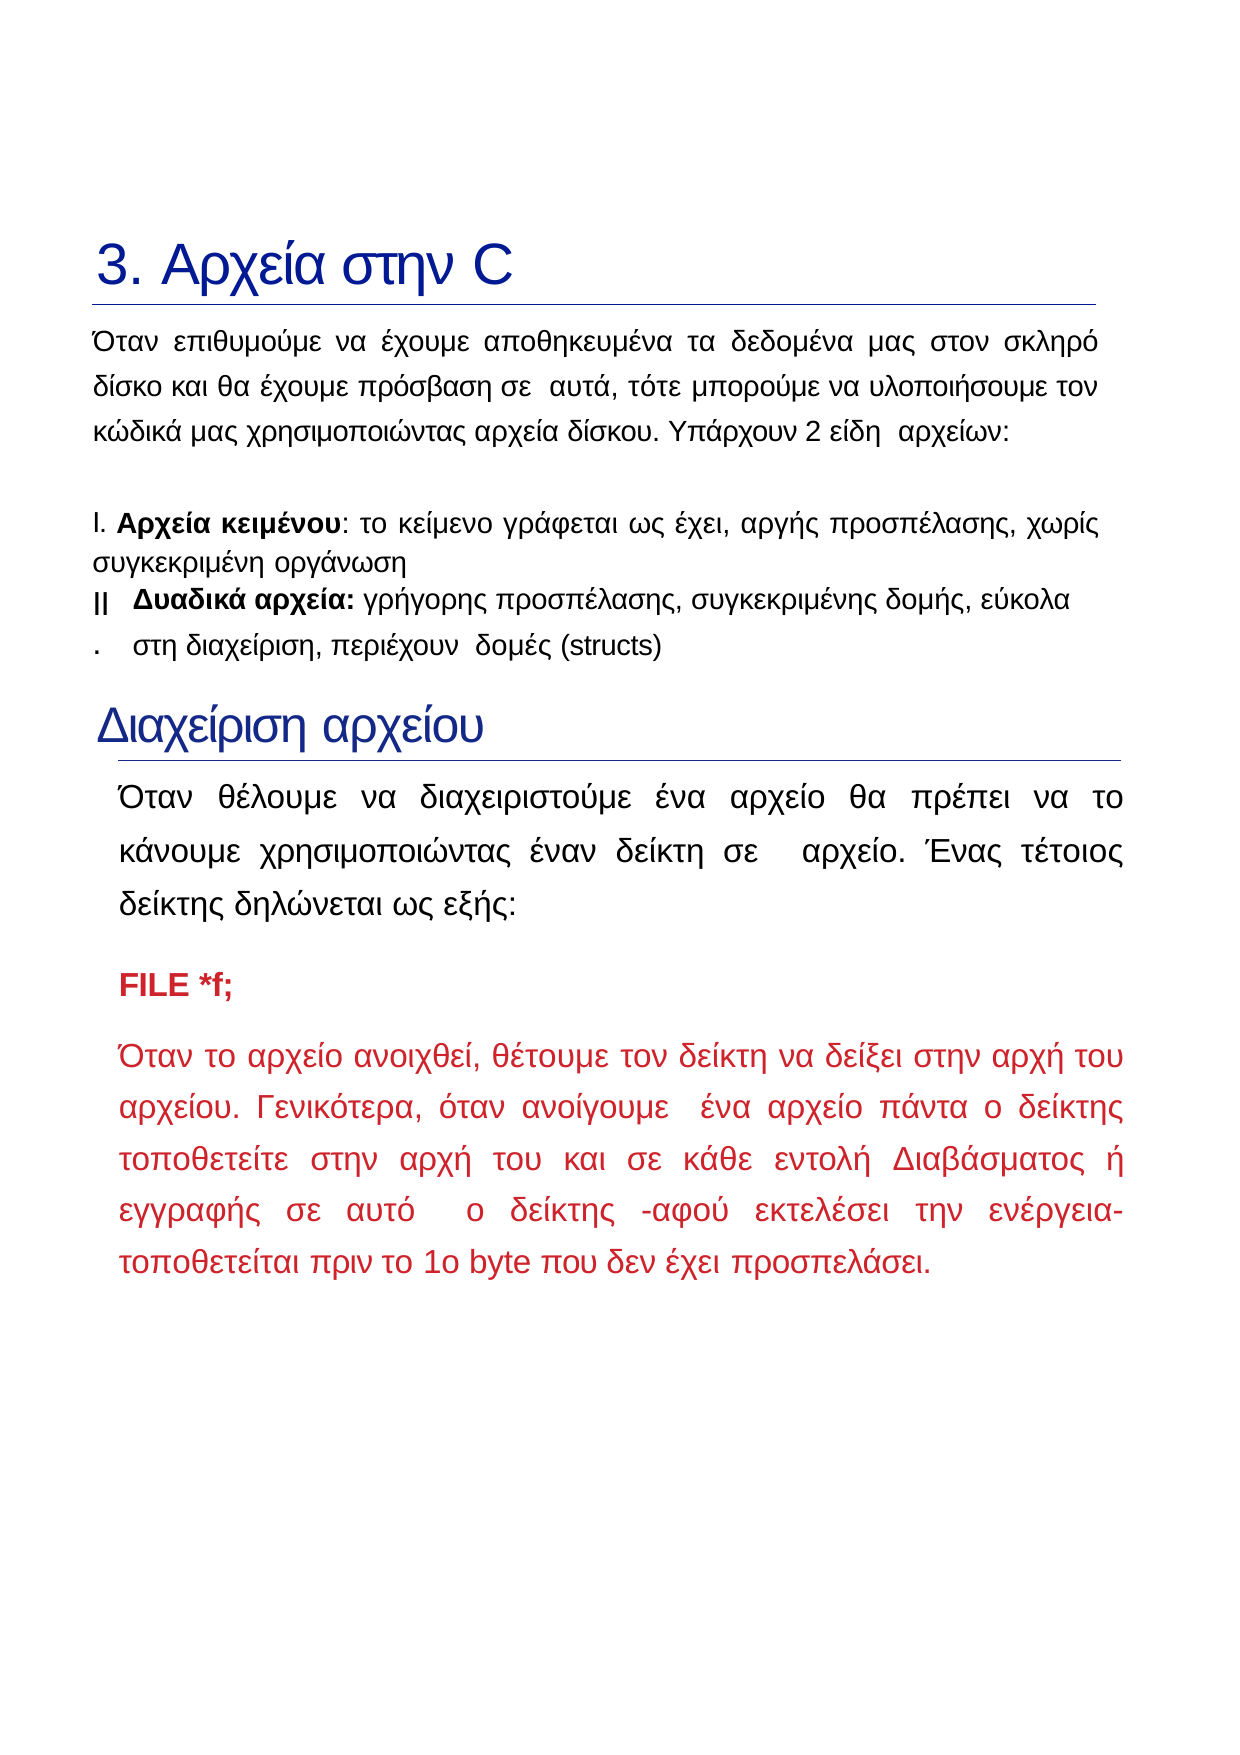

3. Αρχεία στην C
Όταν επιθυμούμε να έχουμε αποθηκευμένα τα δεδομένα μας στον σκληρό δίσκο και θα έχουμε πρόσβαση σε αυτά, τότε μπορούμε να υλοποιήσουμε τον κώδικά μας χρησιμοποιώντας αρχεία δίσκου. Υπάρχουν 2 είδη αρχείων:
I. Αρχεία κειμένου: το κείμενο γράφεται ως έχει, αργής προσπέλασης, χωρίς συγκεκριμένη οργάνωση
Δυαδικά αρχεία: γρήγορης προσπέλασης, συγκεκριμένης δομής, εύκολα στη διαχείριση, περιέχουν δομές (structs)
II.
Διαχείριση αρχείου
Όταν θέλουμε να διαχειριστούμε ένα αρχείο θα πρέπει να το κάνουμε χρησιμοποιώντας έναν δείκτη σε αρχείο. Ένας τέτοιος δείκτης δηλώνεται ως εξής:
FILE *f;
Όταν το αρχείο ανοιχθεί, θέτουμε τον δείκτη να δείξει στην αρχή του αρχείου. Γενικότερα, όταν ανοίγουμε ένα αρχείο πάντα ο δείκτης τοποθετείτε στην αρχή του και σε κάθε εντολή Διαβάσματος ή εγγραφής σε αυτό ο δείκτης -αφού εκτελέσει την ενέργεια- τοποθετείται πριν το 1ο byte που δεν έχει προσπελάσει.